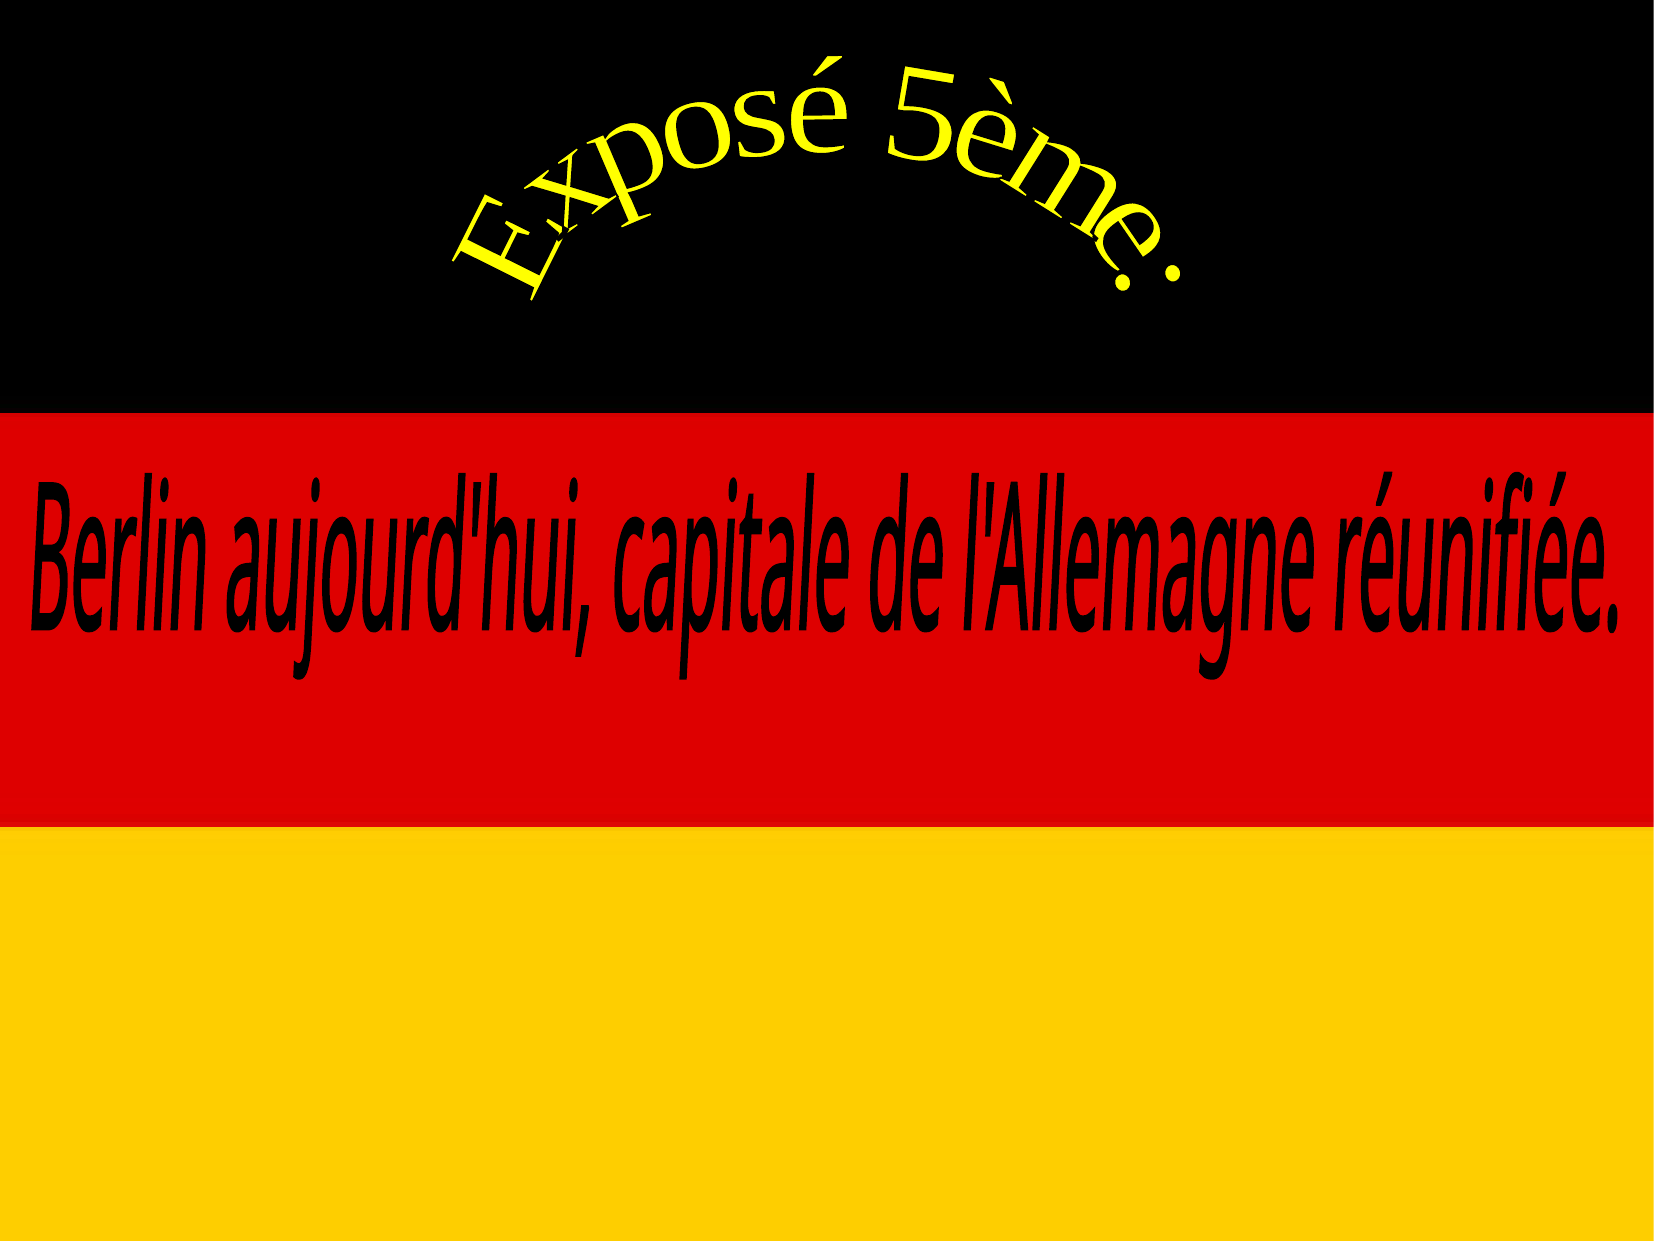

Exposé 5ème:
Berlin aujourd'hui, capitale de l'Allemagne réunifiée.